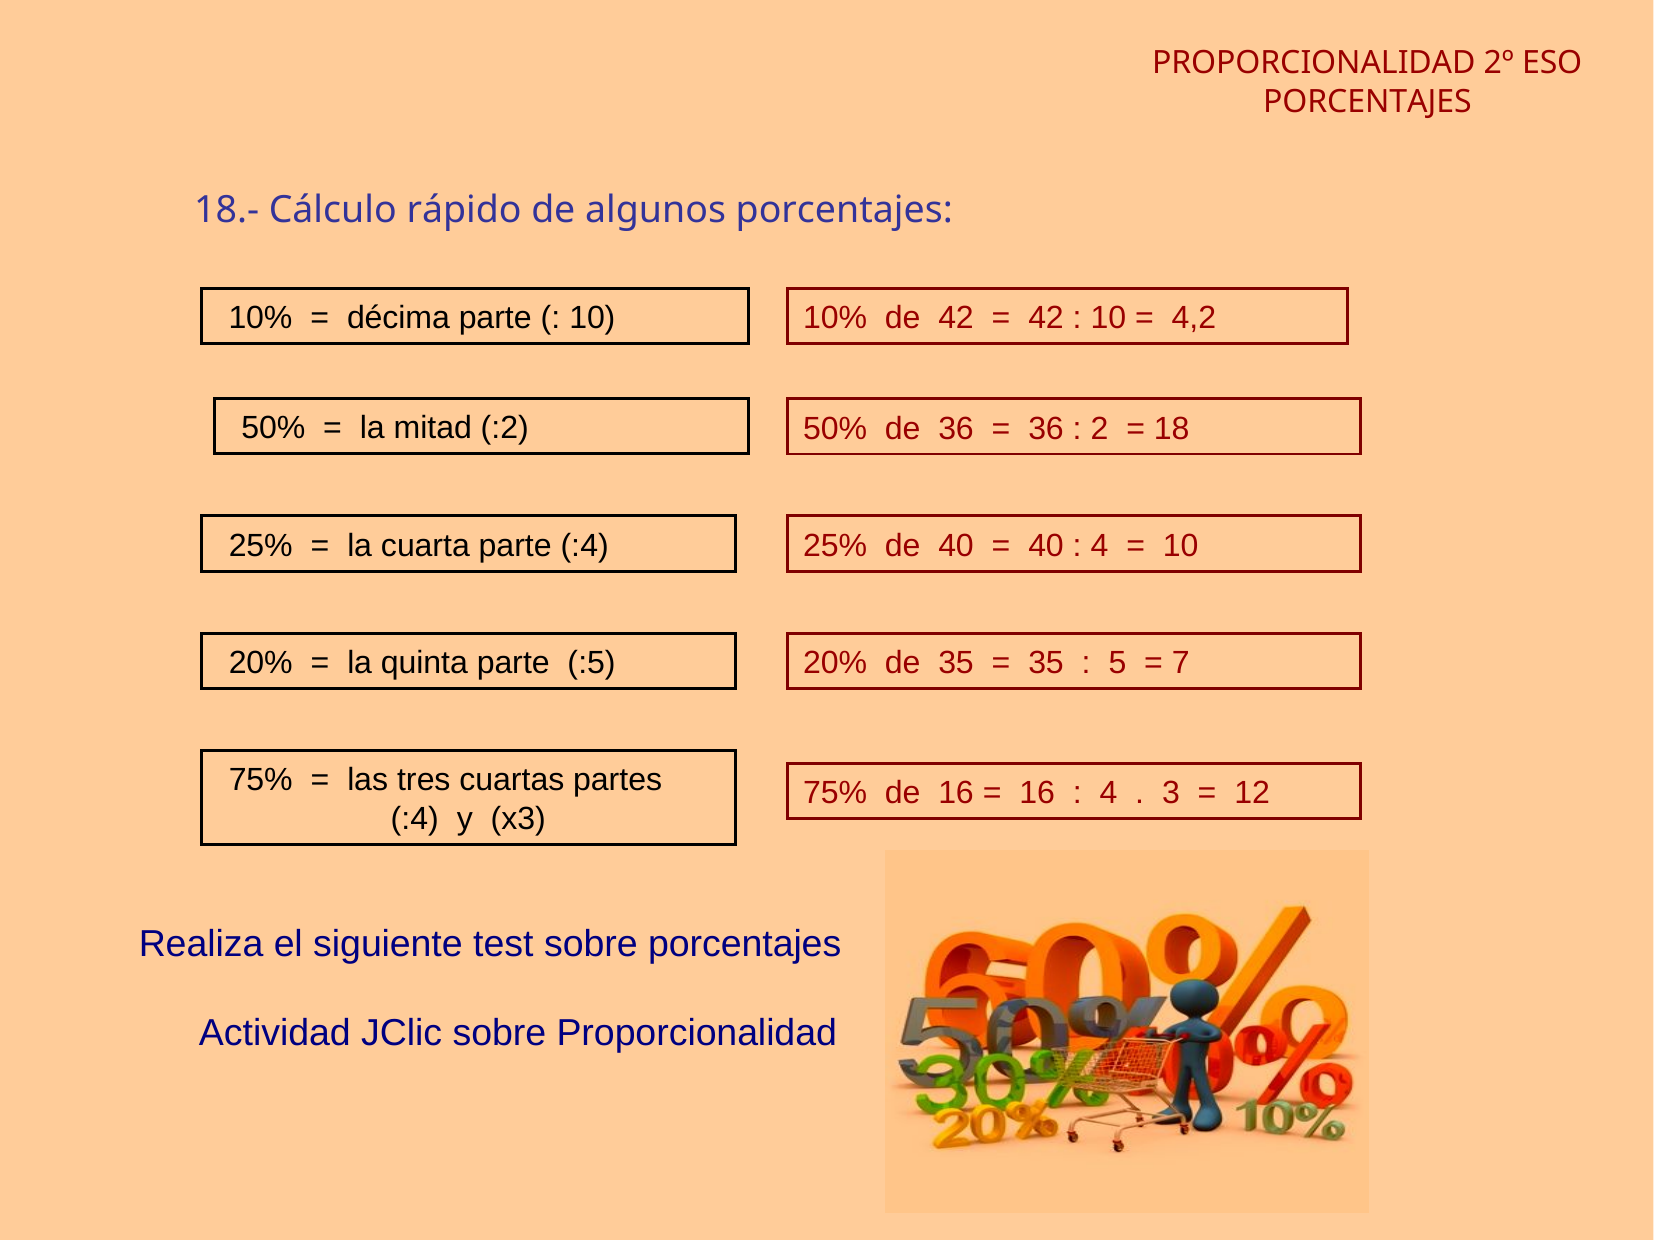

PROPORCIONALIDAD 2º ESO
PORCENTAJES
18.- Cálculo rápido de algunos porcentajes:
10% = décima parte (: 10)
10% de 42 = 42 : 10 = 4,2
50% = la mitad (:2)
50% de 36 = 36 : 2 = 18
25% = la cuarta parte (:4)
25% de 40 = 40 : 4 = 10
20% = la quinta parte (:5)
20% de 35 = 35 : 5 = 7
75% = las tres cuartas partes
 (:4) y (x3)
75% de 16 = 16 : 4 . 3 = 12
Realiza el siguiente test sobre porcentajes
Actividad JClic sobre Proporcionalidad